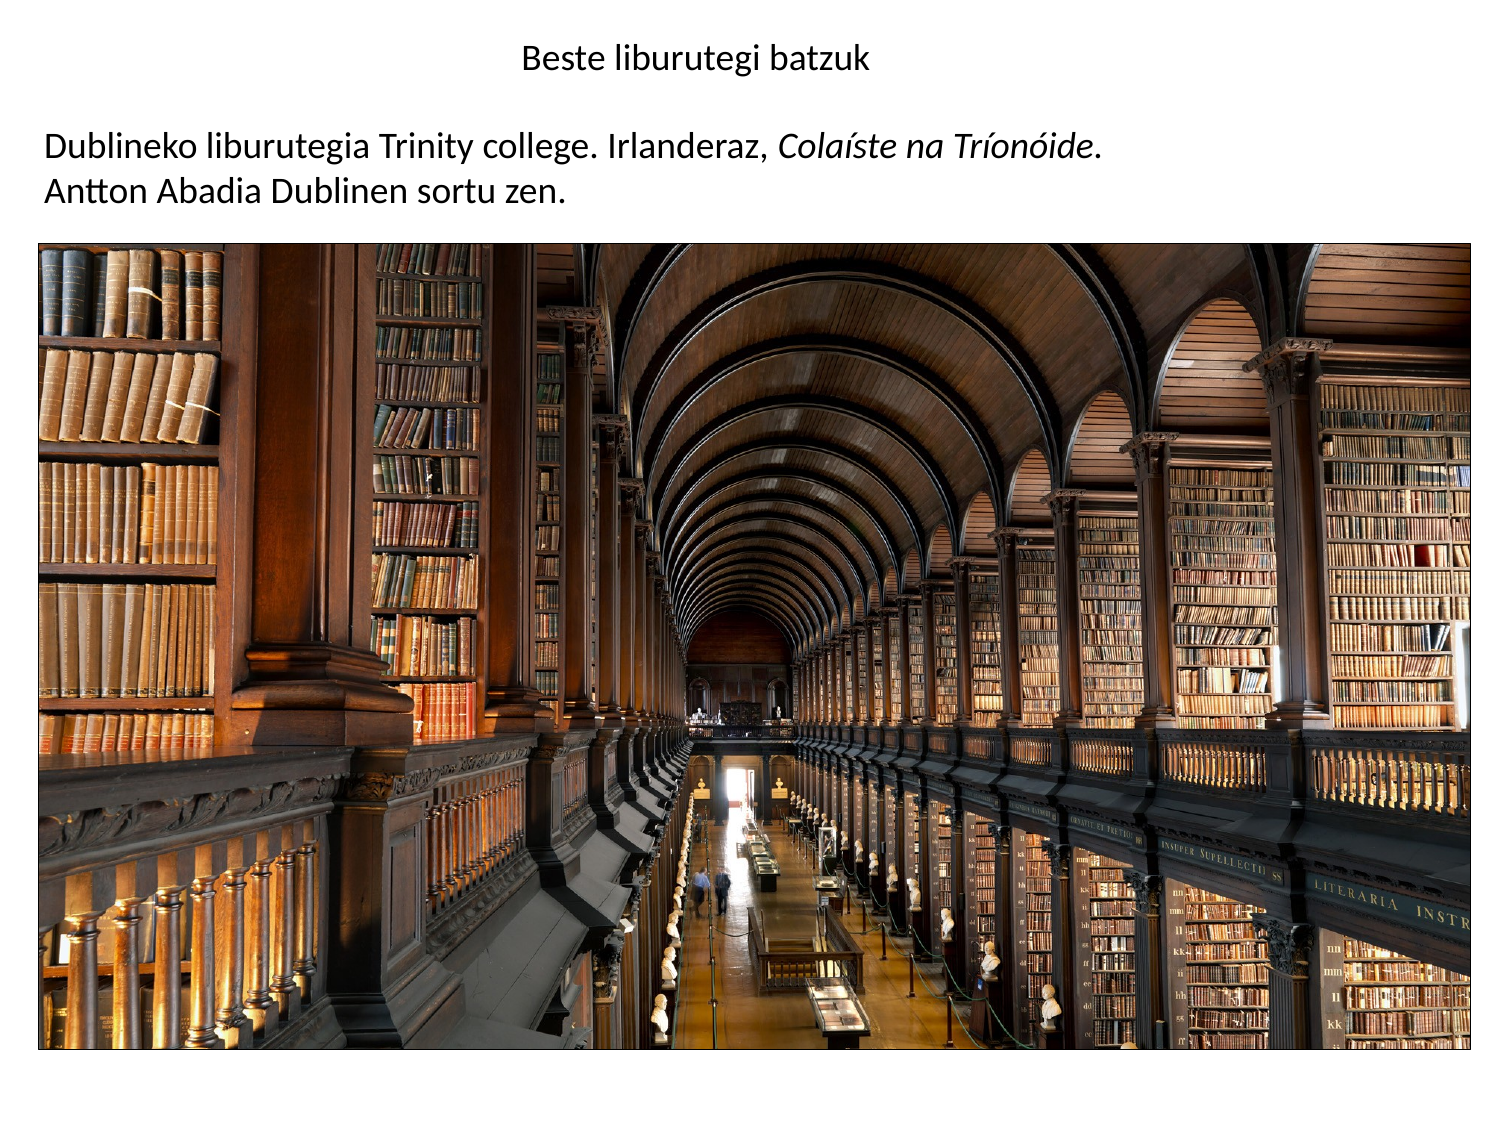

Beste liburutegi batzuk
Dublineko liburutegia Trinity college. Irlanderaz, Colaíste na Tríonóide.
Antton Abadia Dublinen sortu zen.